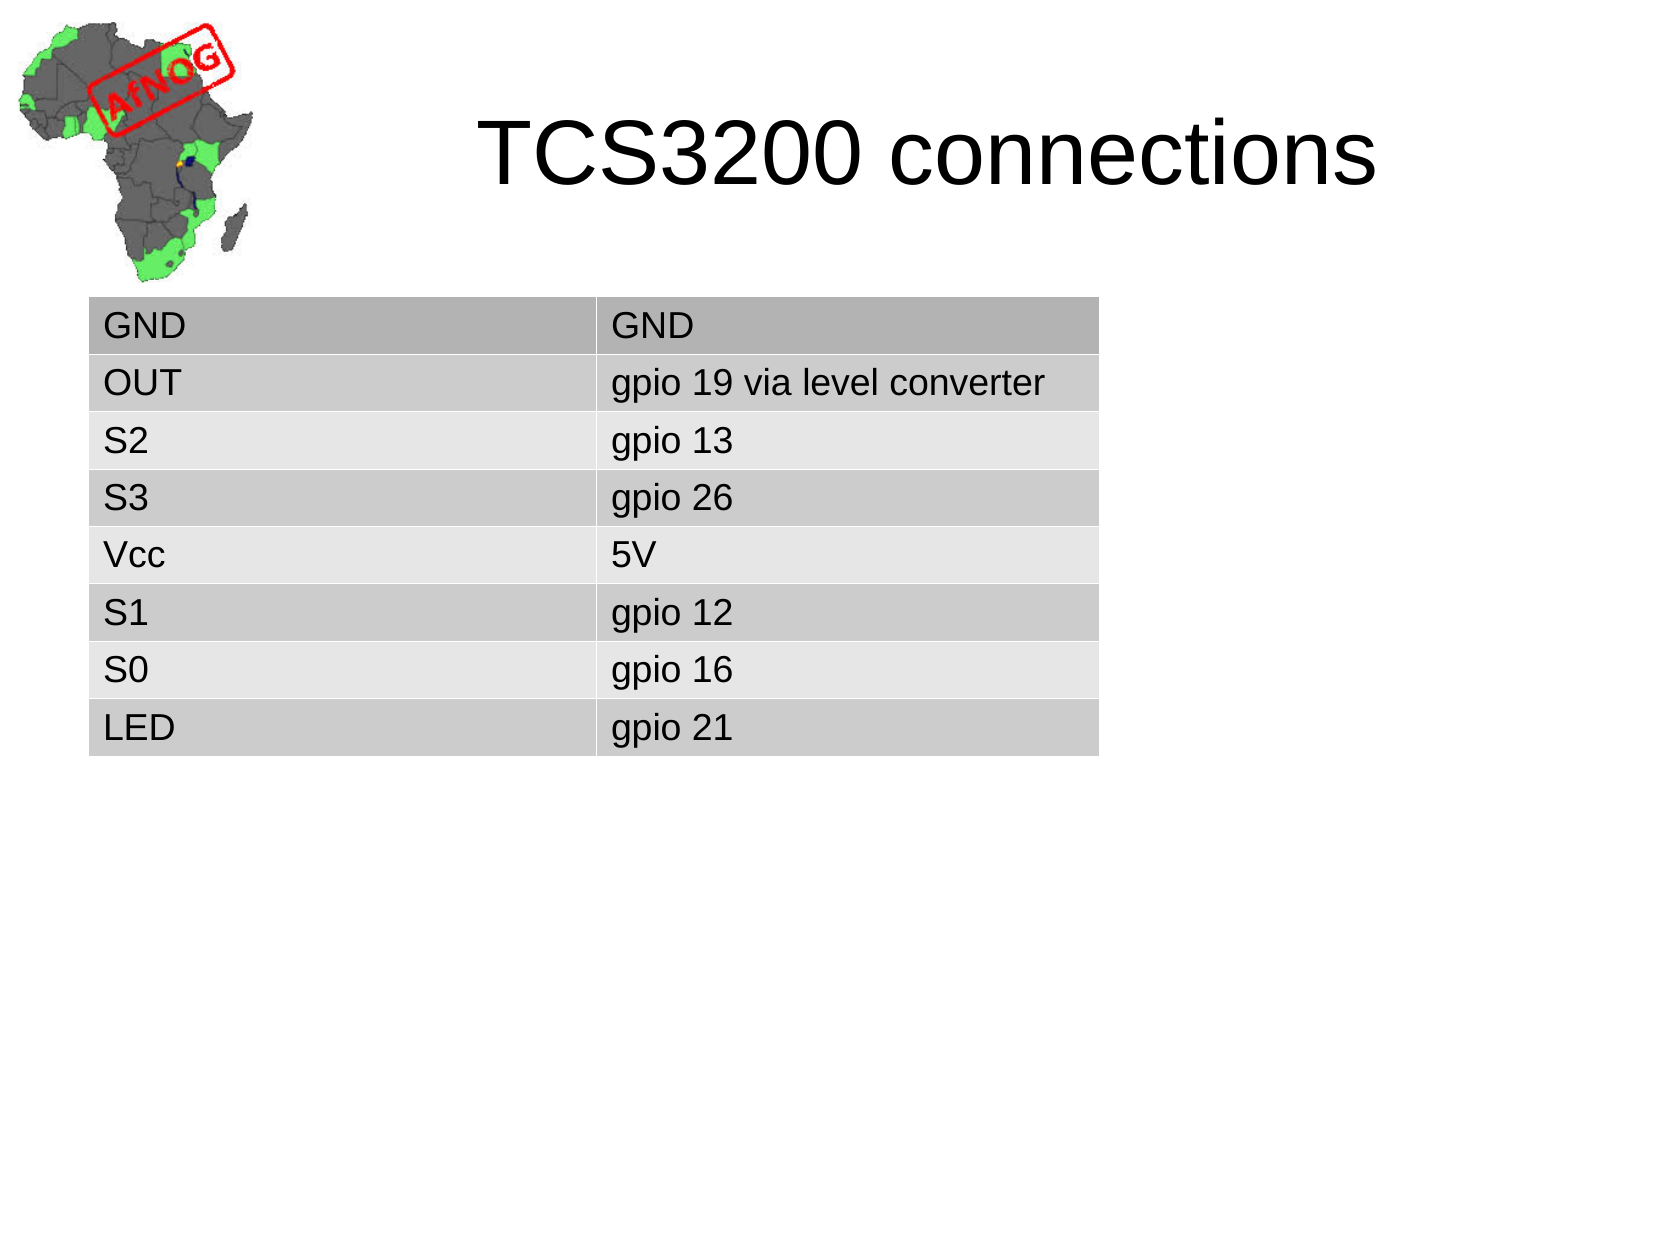

# TCS3200 connections
| GND | GND |
| --- | --- |
| OUT | gpio 19 via level converter |
| S2 | gpio 13 |
| S3 | gpio 26 |
| Vcc | 5V |
| S1 | gpio 12 |
| S0 | gpio 16 |
| LED | gpio 21 |